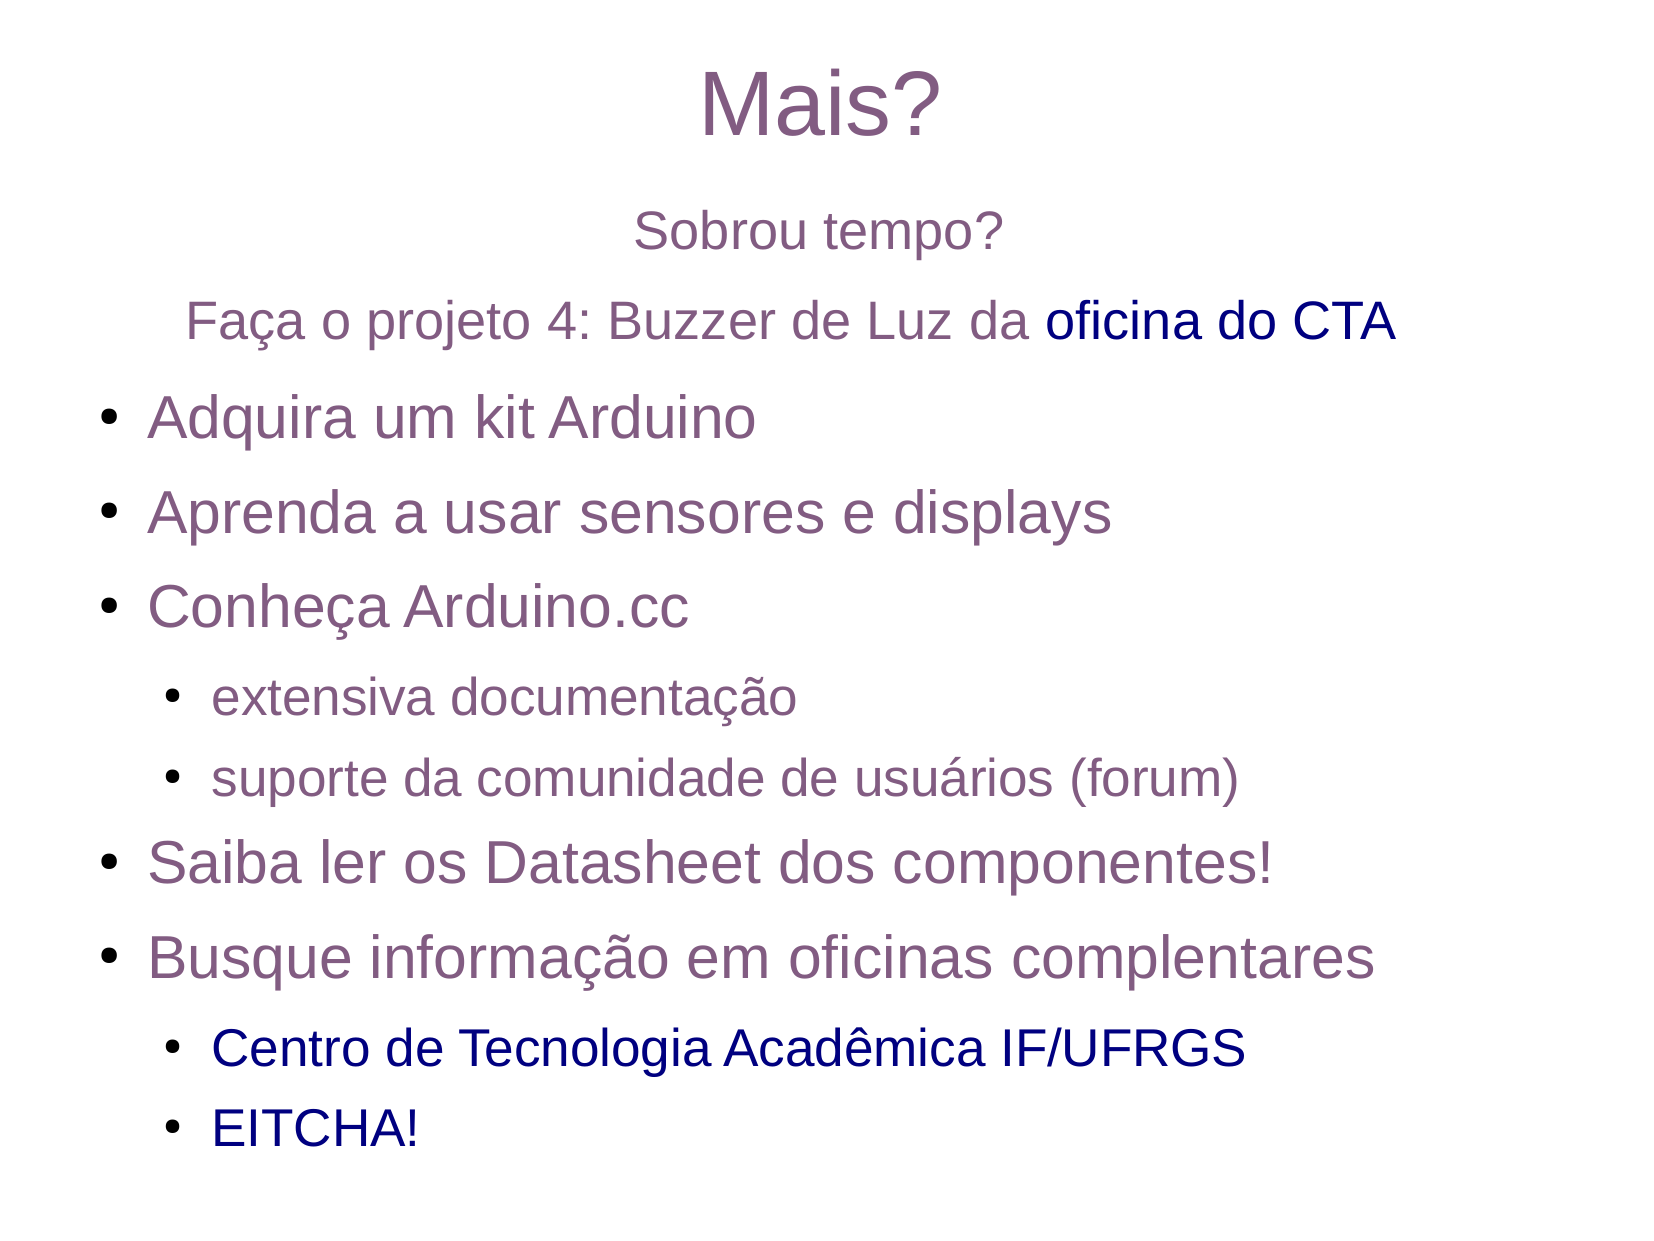

# Mais?
Sobrou tempo?
Faça o projeto 4: Buzzer de Luz da oficina do CTA
Adquira um kit Arduino
Aprenda a usar sensores e displays
Conheça Arduino.cc
extensiva documentação
suporte da comunidade de usuários (forum)
Saiba ler os Datasheet dos componentes!
Busque informação em oficinas complentares
Centro de Tecnologia Acadêmica IF/UFRGS
EITCHA!